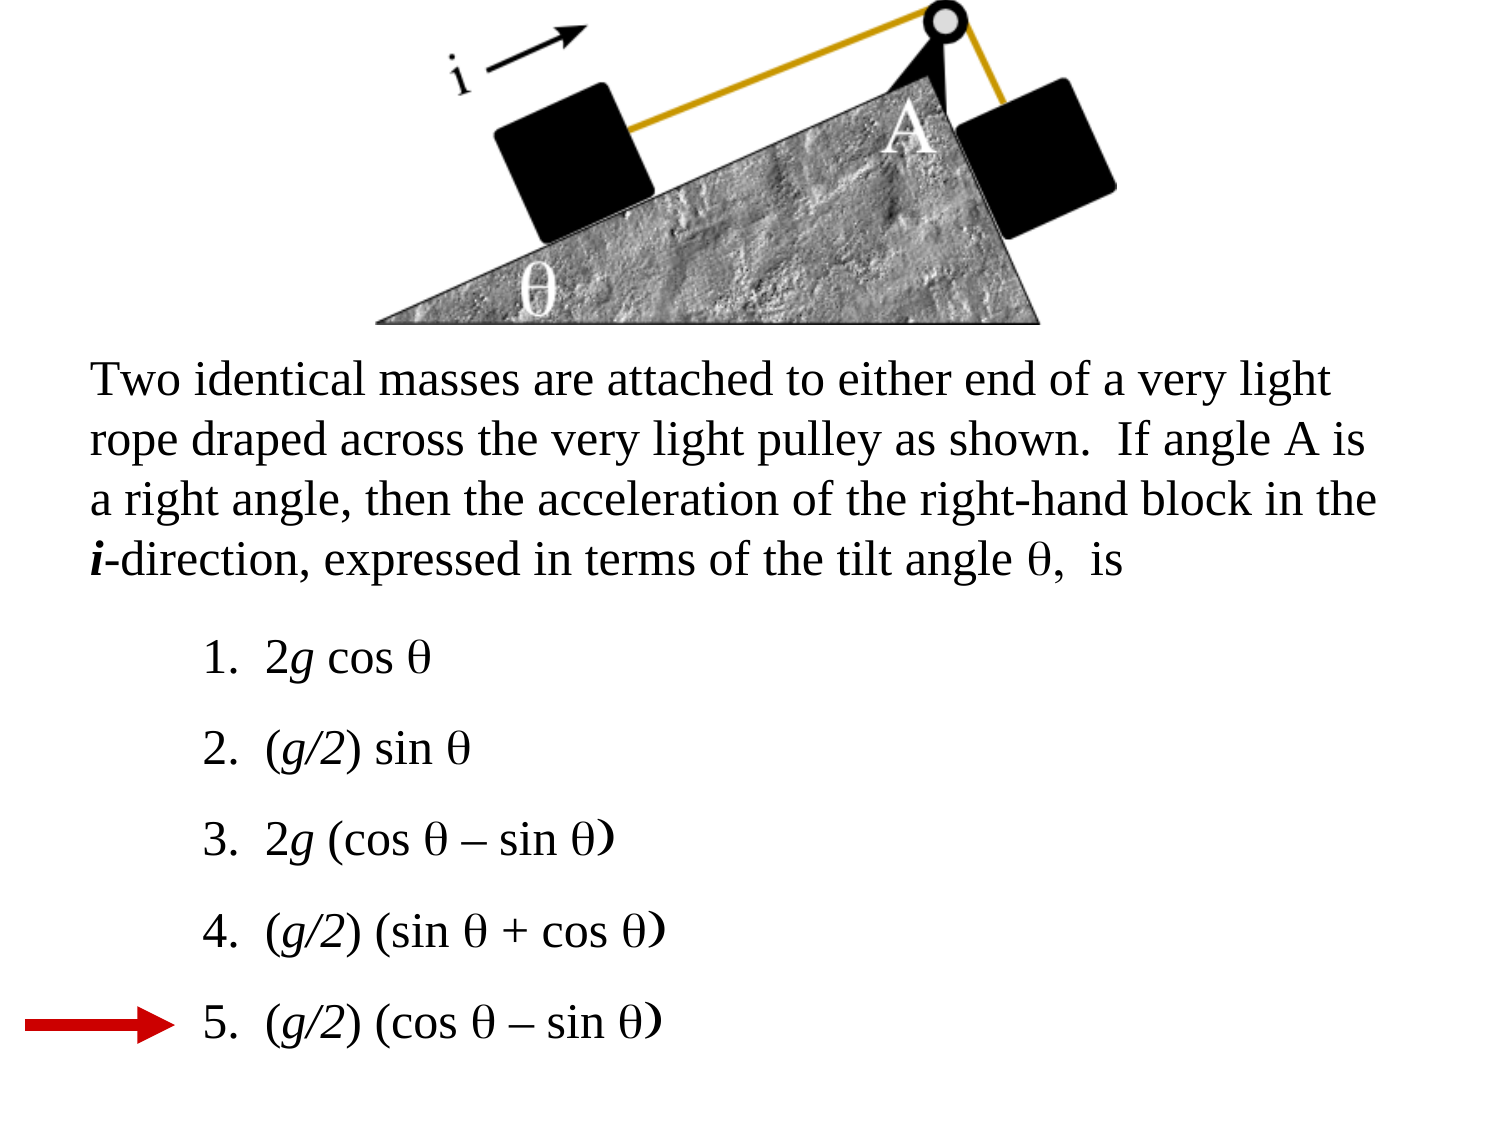

Two identical masses are attached to either end of a very light rope draped across the very light pulley as shown. If angle A is a right angle, then the acceleration of the right-hand block in the i-direction, expressed in terms of the tilt angle θ, is
1. 2g cos θ
2. (g/2) sin θ
3. 2g (cos θ – sin θ)
4. (g/2) (sin θ + cos θ)
5. (g/2) (cos θ – sin θ)